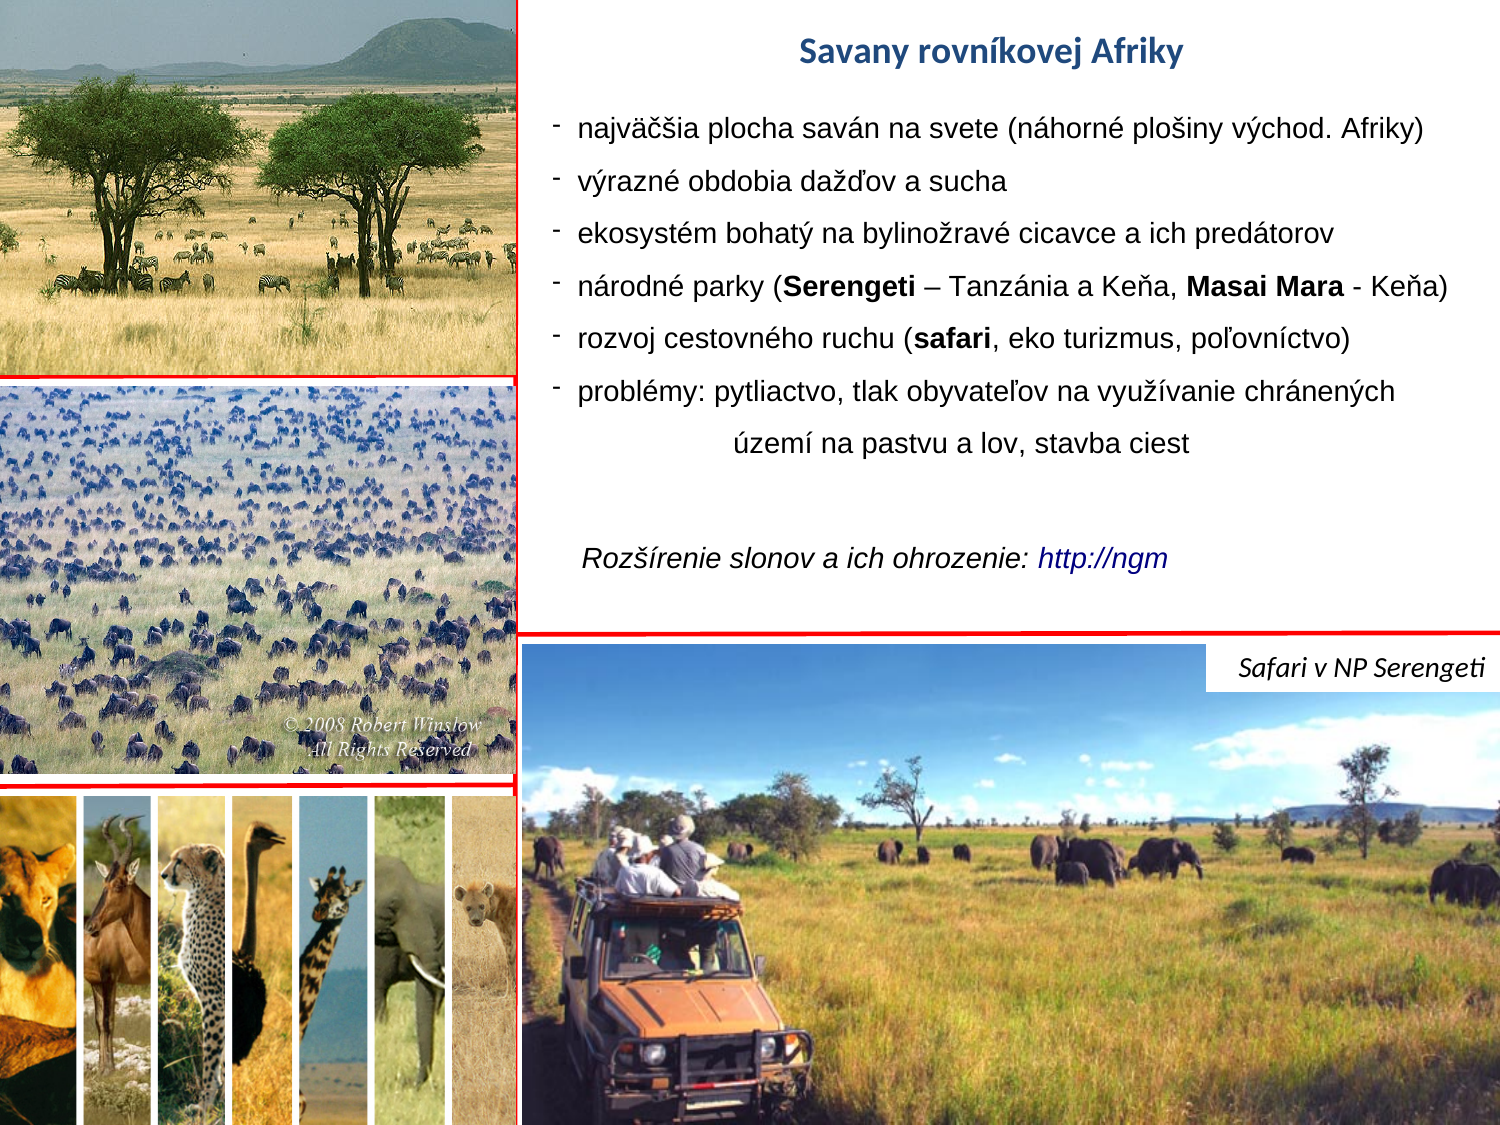

Savany rovníkovej Afriky
 najväčšia plocha saván na svete (náhorné plošiny východ. Afriky)
 výrazné obdobia dažďov a sucha
 ekosystém bohatý na bylinožravé cicavce a ich predátorov
 národné parky (Serengeti – Tanzánia a Keňa, Masai Mara - Keňa)
 rozvoj cestovného ruchu (safari, eko turizmus, poľovníctvo)
 problémy: pytliactvo, tlak obyvateľov na využívanie chránených
 území na pastvu a lov, stavba ciest
Rozšírenie slonov a ich ohrozenie: http://ngm
Safari v NP Serengeti